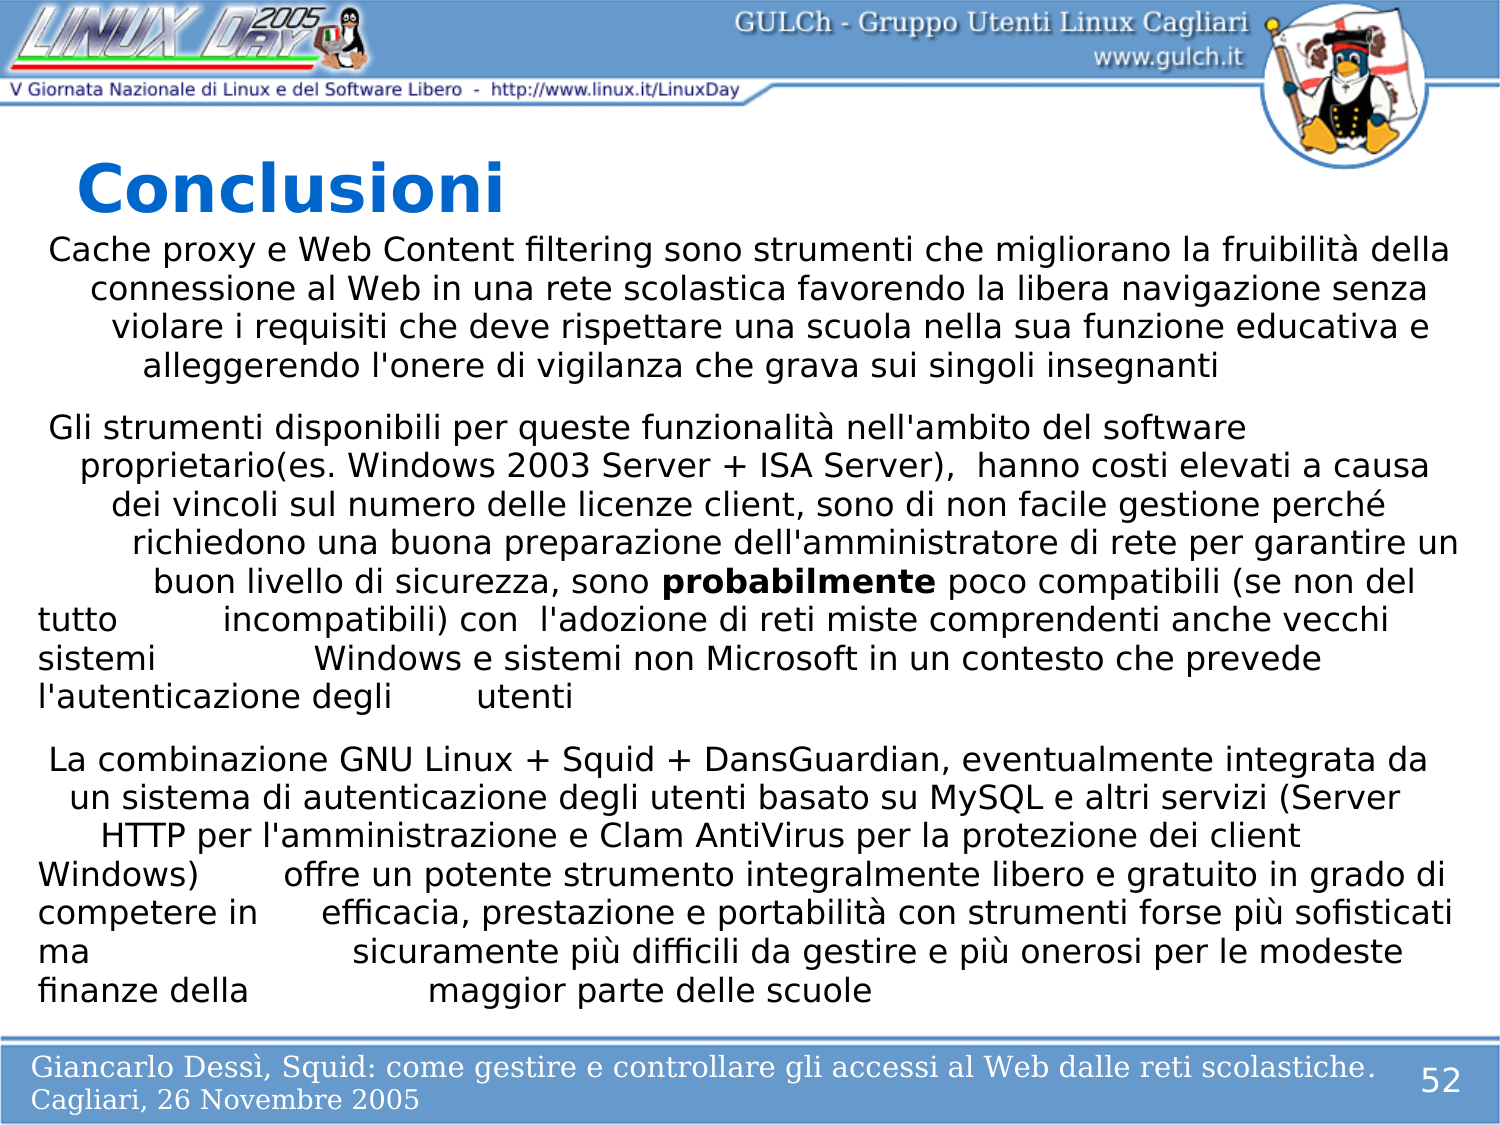

Conclusioni
 Cache proxy e Web Content filtering sono strumenti che migliorano la fruibilità della connessione al Web in una rete scolastica favorendo la libera navigazione senza violare i requisiti che deve rispettare una scuola nella sua funzione educativa e alleggerendo l'onere di vigilanza che grava sui singoli insegnanti
 Gli strumenti disponibili per queste funzionalità nell'ambito del software proprietario(es. Windows 2003 Server + ISA Server), hanno costi elevati a causa dei vincoli sul numero delle licenze client, sono di non facile gestione perché richiedono una buona preparazione dell'amministratore di rete per garantire un buon livello di sicurezza, sono probabilmente poco compatibili (se non del tutto incompatibili) con l'adozione di reti miste comprendenti anche vecchi sistemi Windows e sistemi non Microsoft in un contesto che prevede l'autenticazione degli utenti
 La combinazione GNU Linux + Squid + DansGuardian, eventualmente integrata da un sistema di autenticazione degli utenti basato su MySQL e altri servizi (Server HTTP per l'amministrazione e Clam AntiVirus per la protezione dei client Windows) offre un potente strumento integralmente libero e gratuito in grado di competere in efficacia, prestazione e portabilità con strumenti forse più sofisticati ma sicuramente più difficili da gestire e più onerosi per le modeste finanze della maggior parte delle scuole